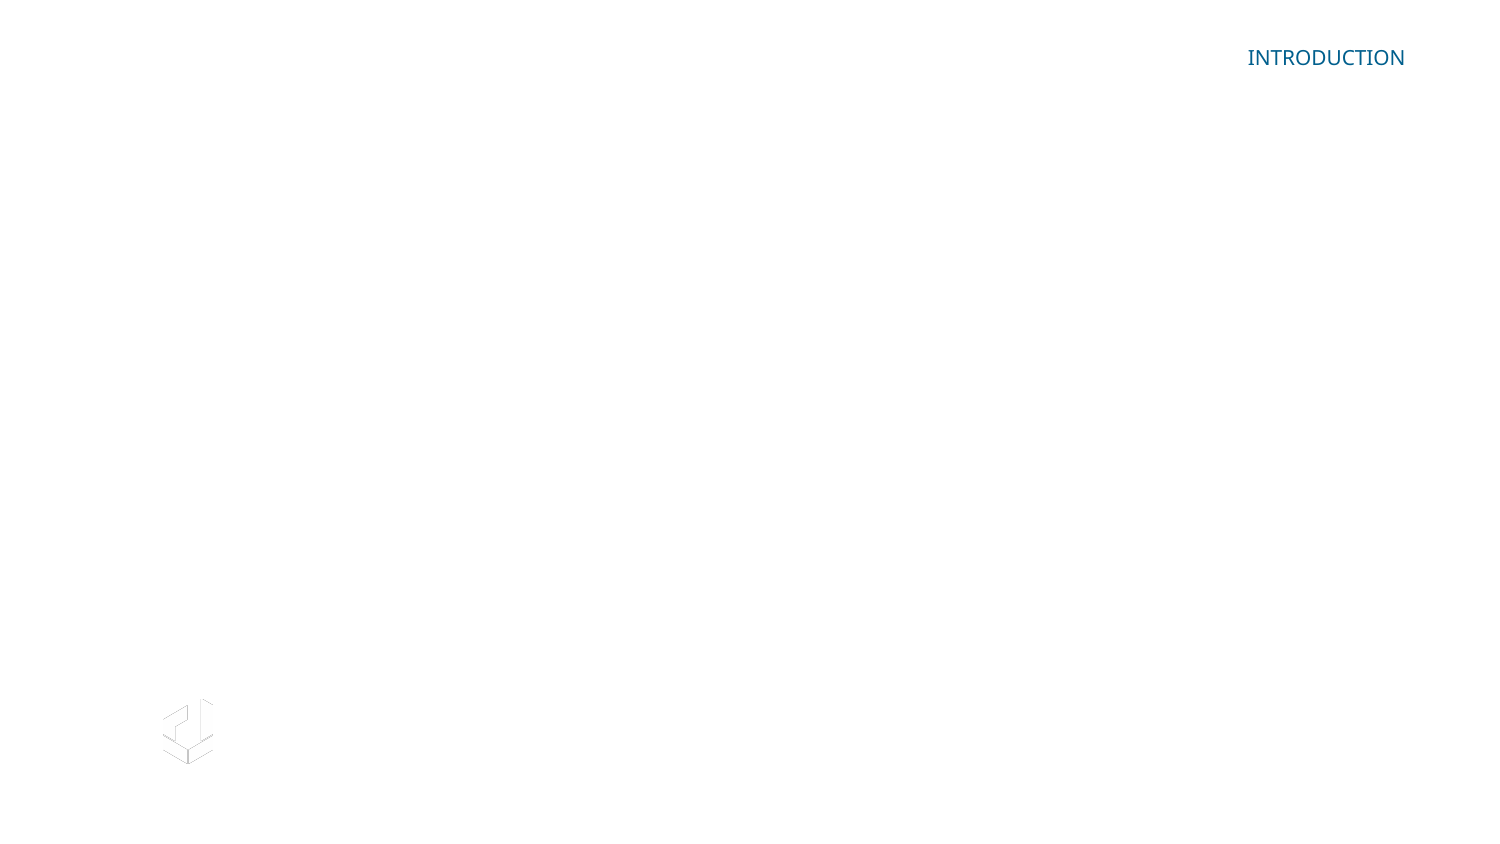

INTRODUCTION
# A discovery project exploring a common service pattern to housing repairs and the barriers to adoption of digital repairs service was undertaken by Southwark, Lincoln, Gravesham and Lewisham in 2019.
The outputs of that discovery can be viewed here.
Following the discovery, an alpha has been completed by Southwark, Greenwich, Lincoln and South Kesteven councils in partnership with dxw digital.
In alpha, we’ve built prototypes to explore different ideas and tested the riskiest assumptions.
This alpha phase ran for 3 sprints during January and February 2020